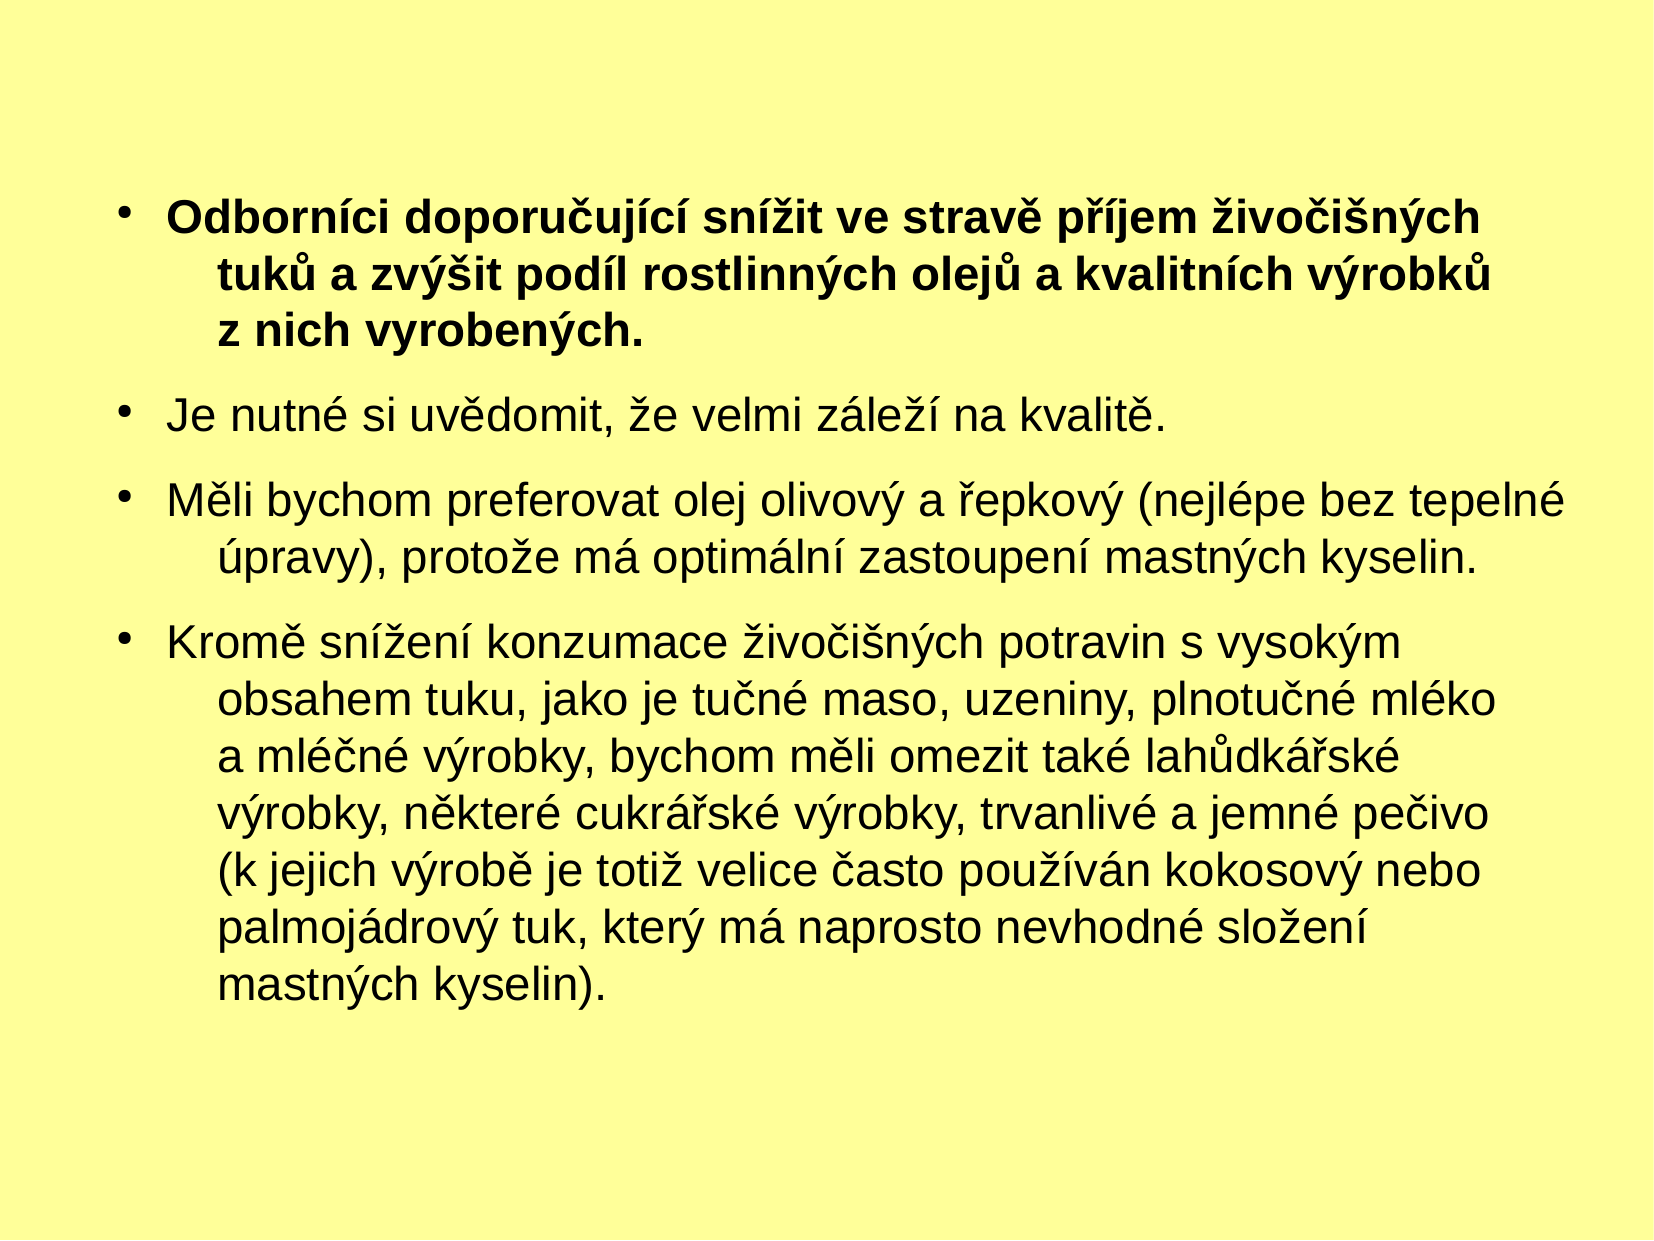

# Odborníci doporučující snížit ve stravě příjem živočišných tuků a zvýšit podíl rostlinných olejů a kvalitních výrobků z nich vyrobených.
Je nutné si uvědomit, že velmi záleží na kvalitě.
Měli bychom preferovat olej olivový a řepkový (nejlépe bez tepelné úpravy), protože má optimální zastoupení mastných kyselin.
Kromě snížení konzumace živočišných potravin s vysokým obsahem tuku, jako je tučné maso, uzeniny, plnotučné mléko a mléčné výrobky, bychom měli omezit také lahůdkářské výrobky, některé cukrářské výrobky, trvanlivé a jemné pečivo (k jejich výrobě je totiž velice často používán kokosový nebo palmojádrový tuk, který má naprosto nevhodné složení mastných kyselin).